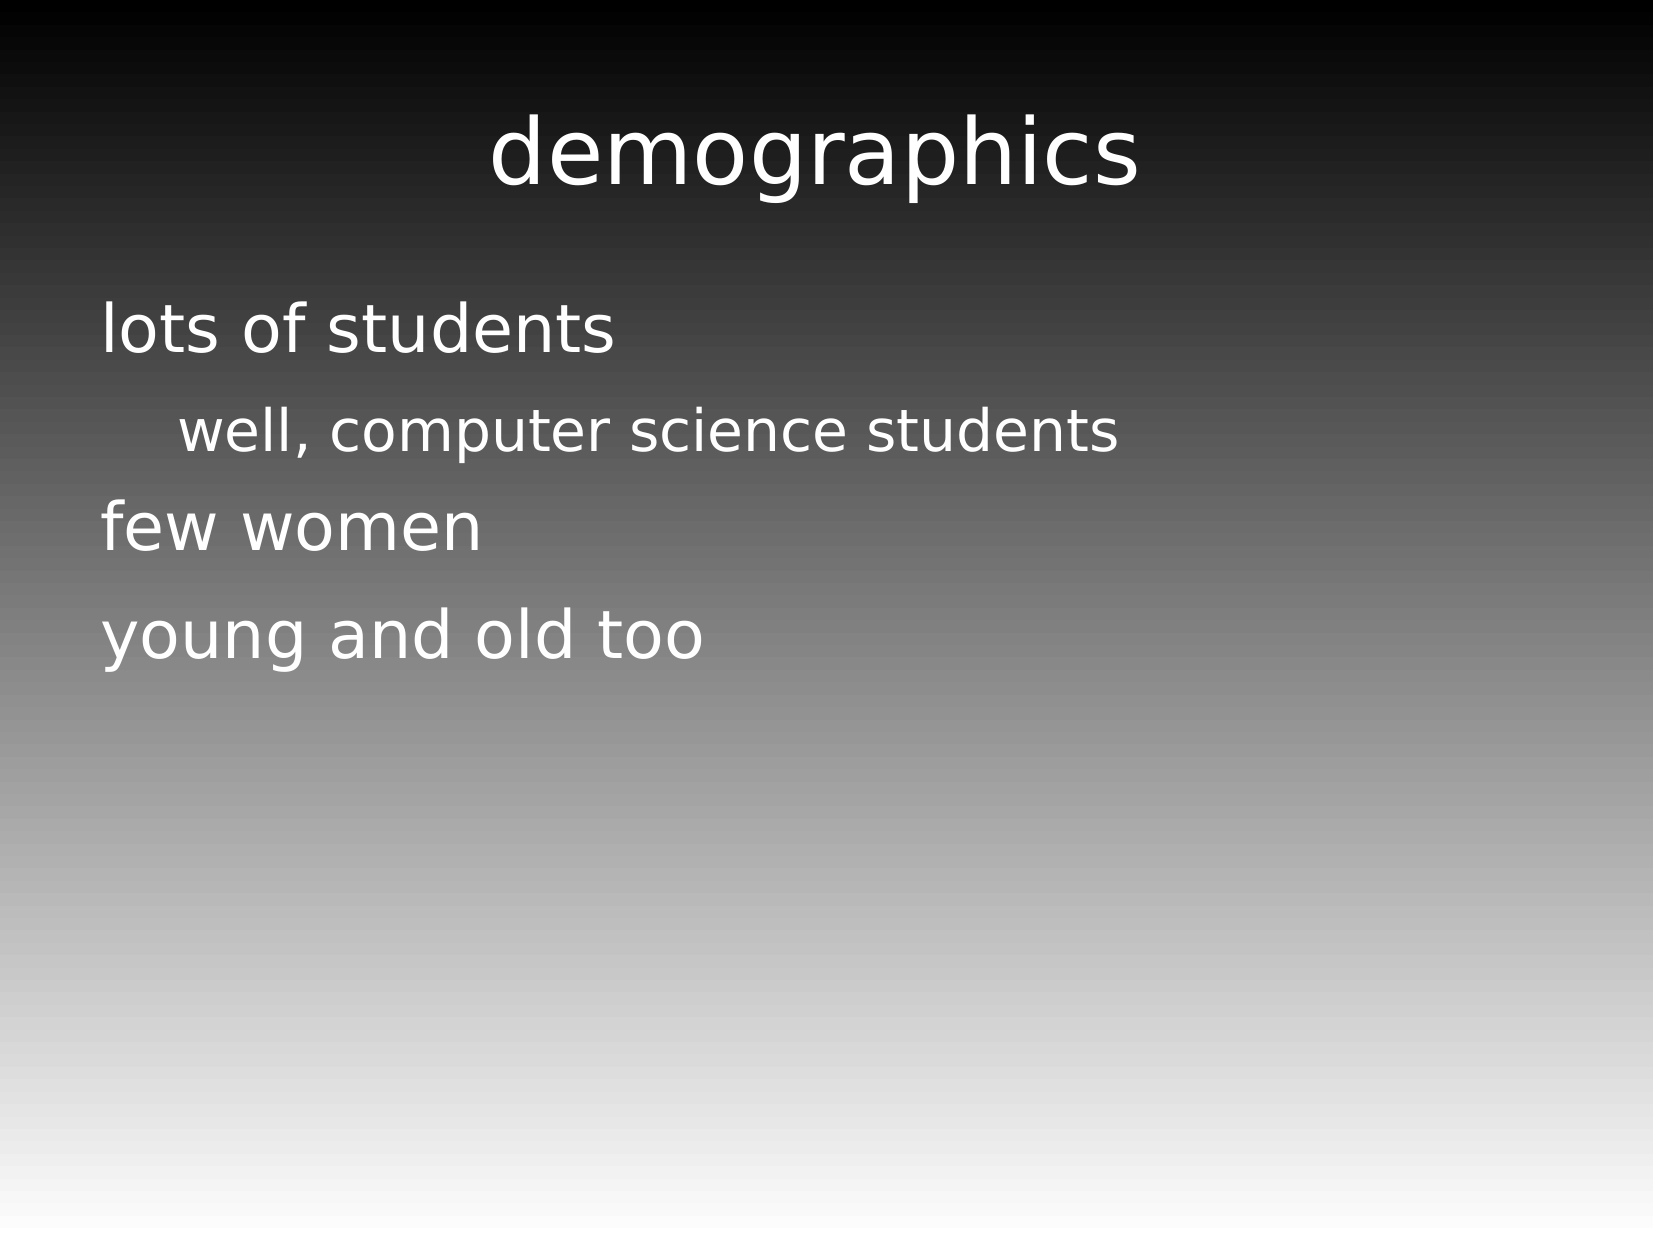

# demographics
lots of students
well, computer science students
few women
young and old too